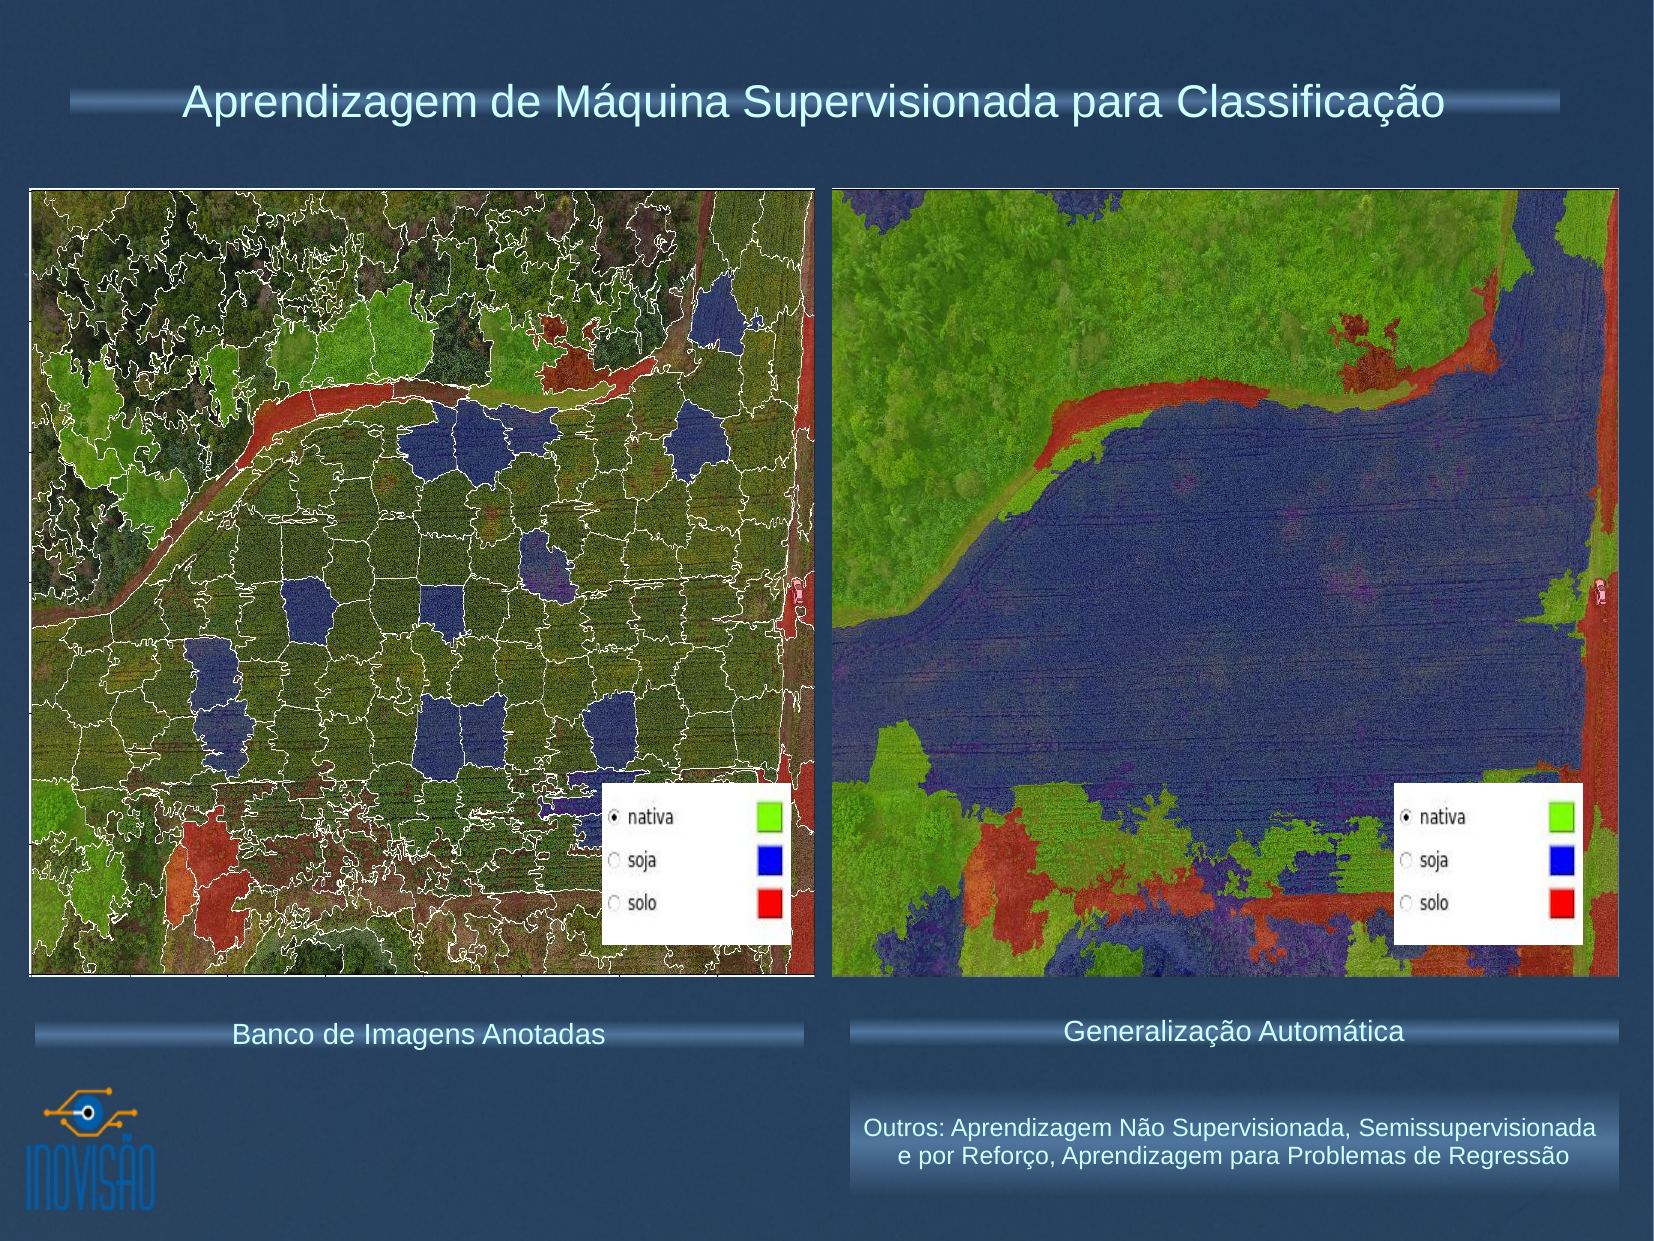

Aprendizagem de Máquina Supervisionada para Classificação
Generalização Automática
Banco de Imagens Anotadas
Outros: Aprendizagem Não Supervisionada, Semissupervisionada
e por Reforço, Aprendizagem para Problemas de Regressão